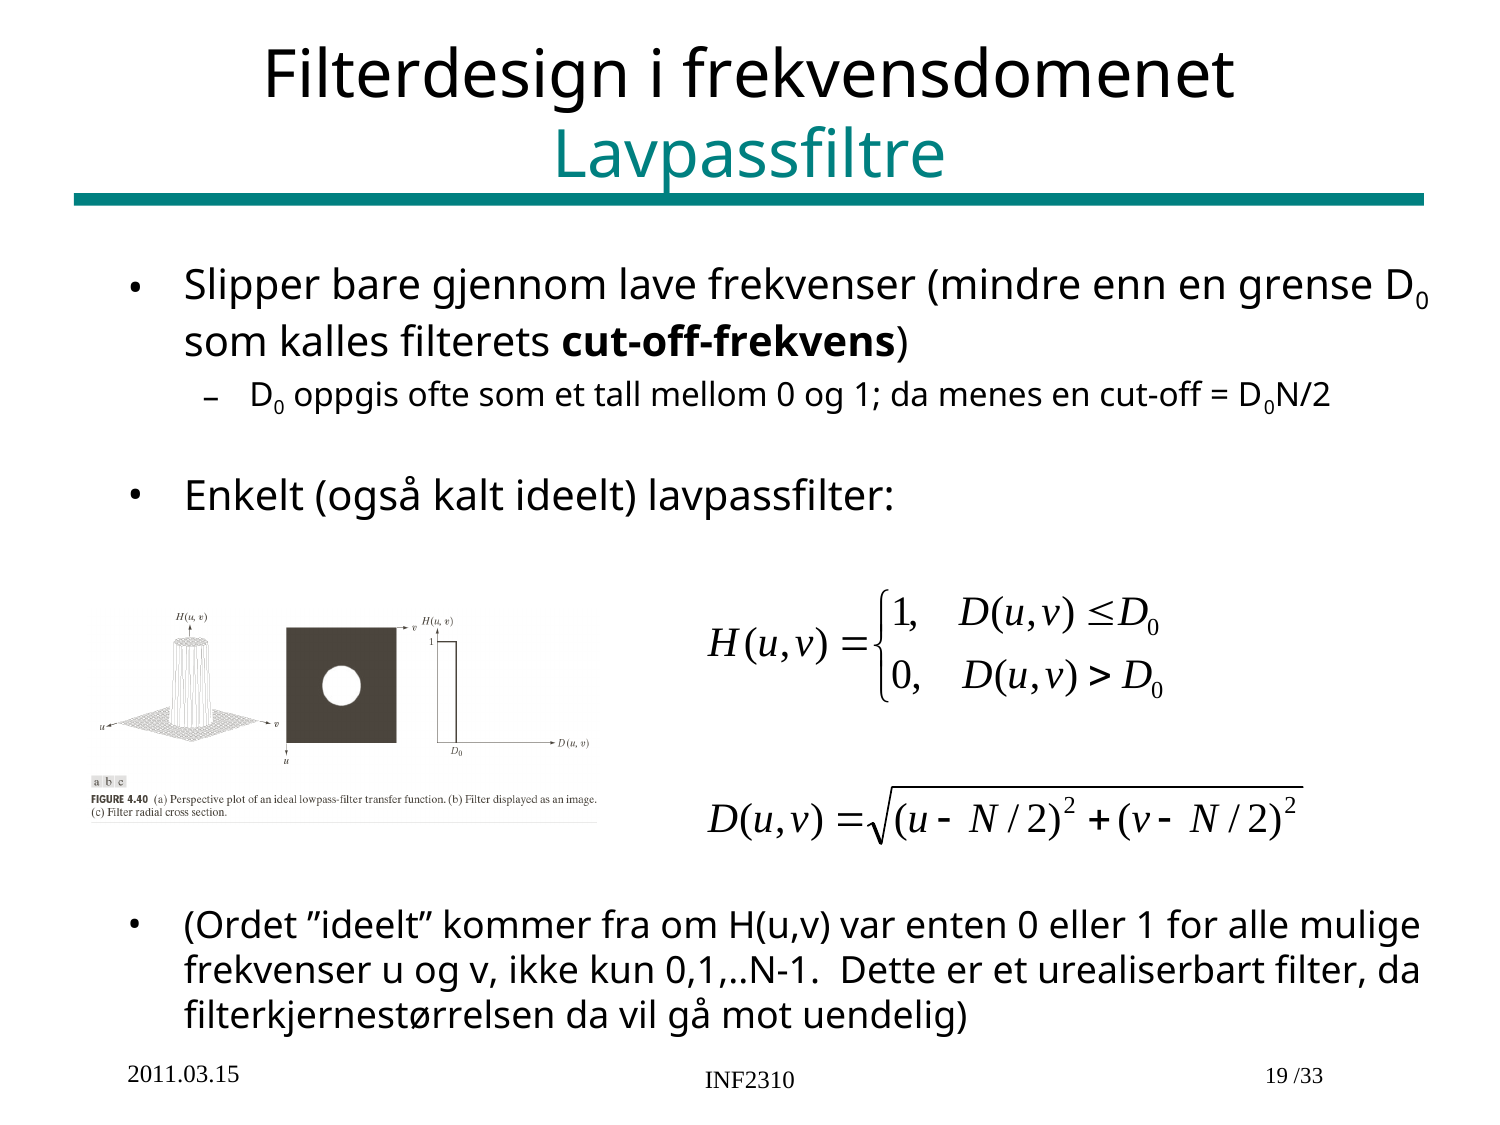

# Filterdesign i frekvensdomenet Lavpassfiltre
Slipper bare gjennom lave frekvenser (mindre enn en grense D0 som kalles filterets cut-off-frekvens)
D0 oppgis ofte som et tall mellom 0 og 1; da menes en cut-off = D0N/2
Enkelt (også kalt ideelt) lavpassfilter:
(Ordet ”ideelt” kommer fra om H(u,v) var enten 0 eller 1 for alle mulige frekvenser u og v, ikke kun 0,1,..N-1. Dette er et urealiserbart filter, da filterkjernestørrelsen da vil gå mot uendelig)
INF2310